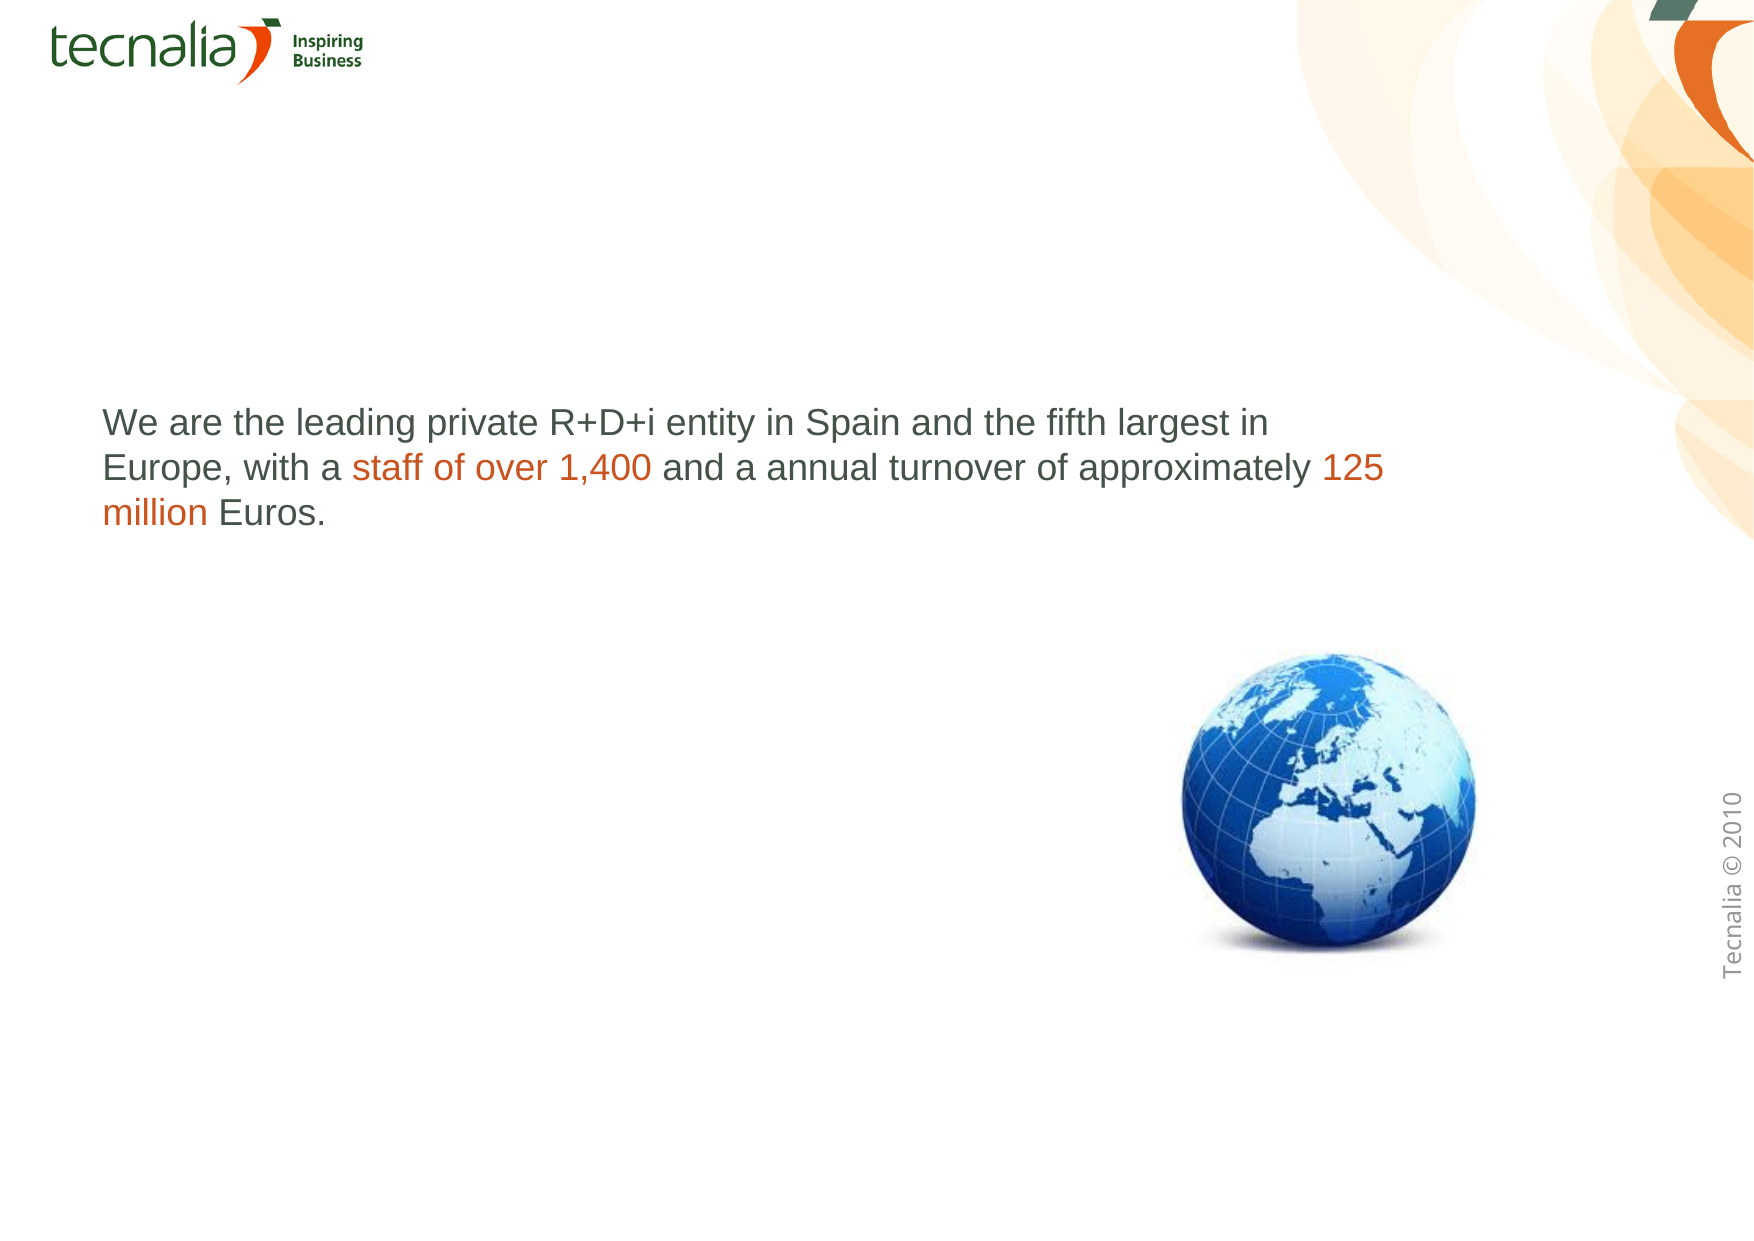

We are the leading private R+D+i entity in Spain and the fifth largest in Europe, with a staff of over 1,400 and a annual turnover of approximately 125 million Euros.